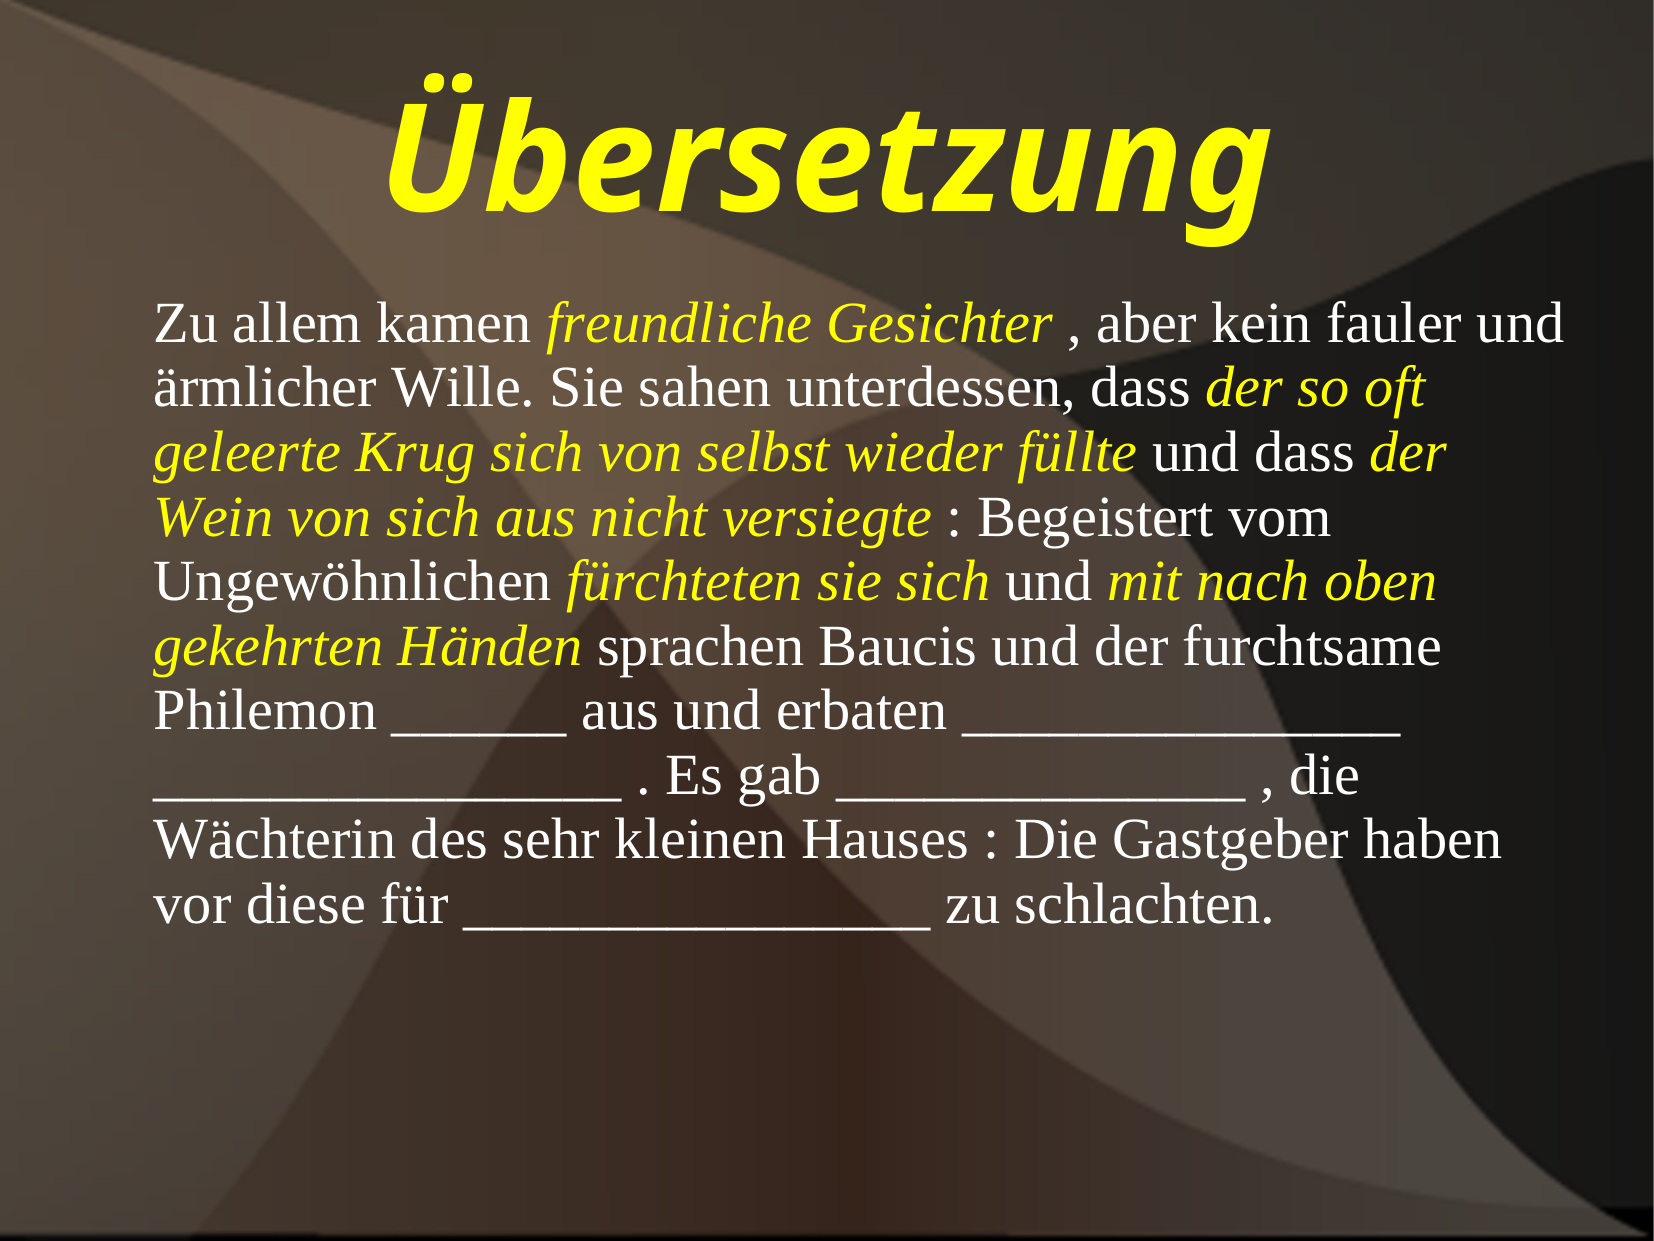

# Übersetzung
Zu allem kamen freundliche Gesichter , aber kein fauler und ärmlicher Wille. Sie sahen unterdessen, dass der so oft geleerte Krug sich von selbst wieder füllte und dass der Wein von sich aus nicht versiegte : Begeistert vom Ungewöhnlichen fürchteten sie sich und mit nach oben gekehrten Händen sprachen Baucis und der furchtsame Philemon ______ aus und erbaten _______________ ________________ . Es gab ______________ , die Wächterin des sehr kleinen Hauses : Die Gastgeber haben vor diese für ________________ zu schlachten.